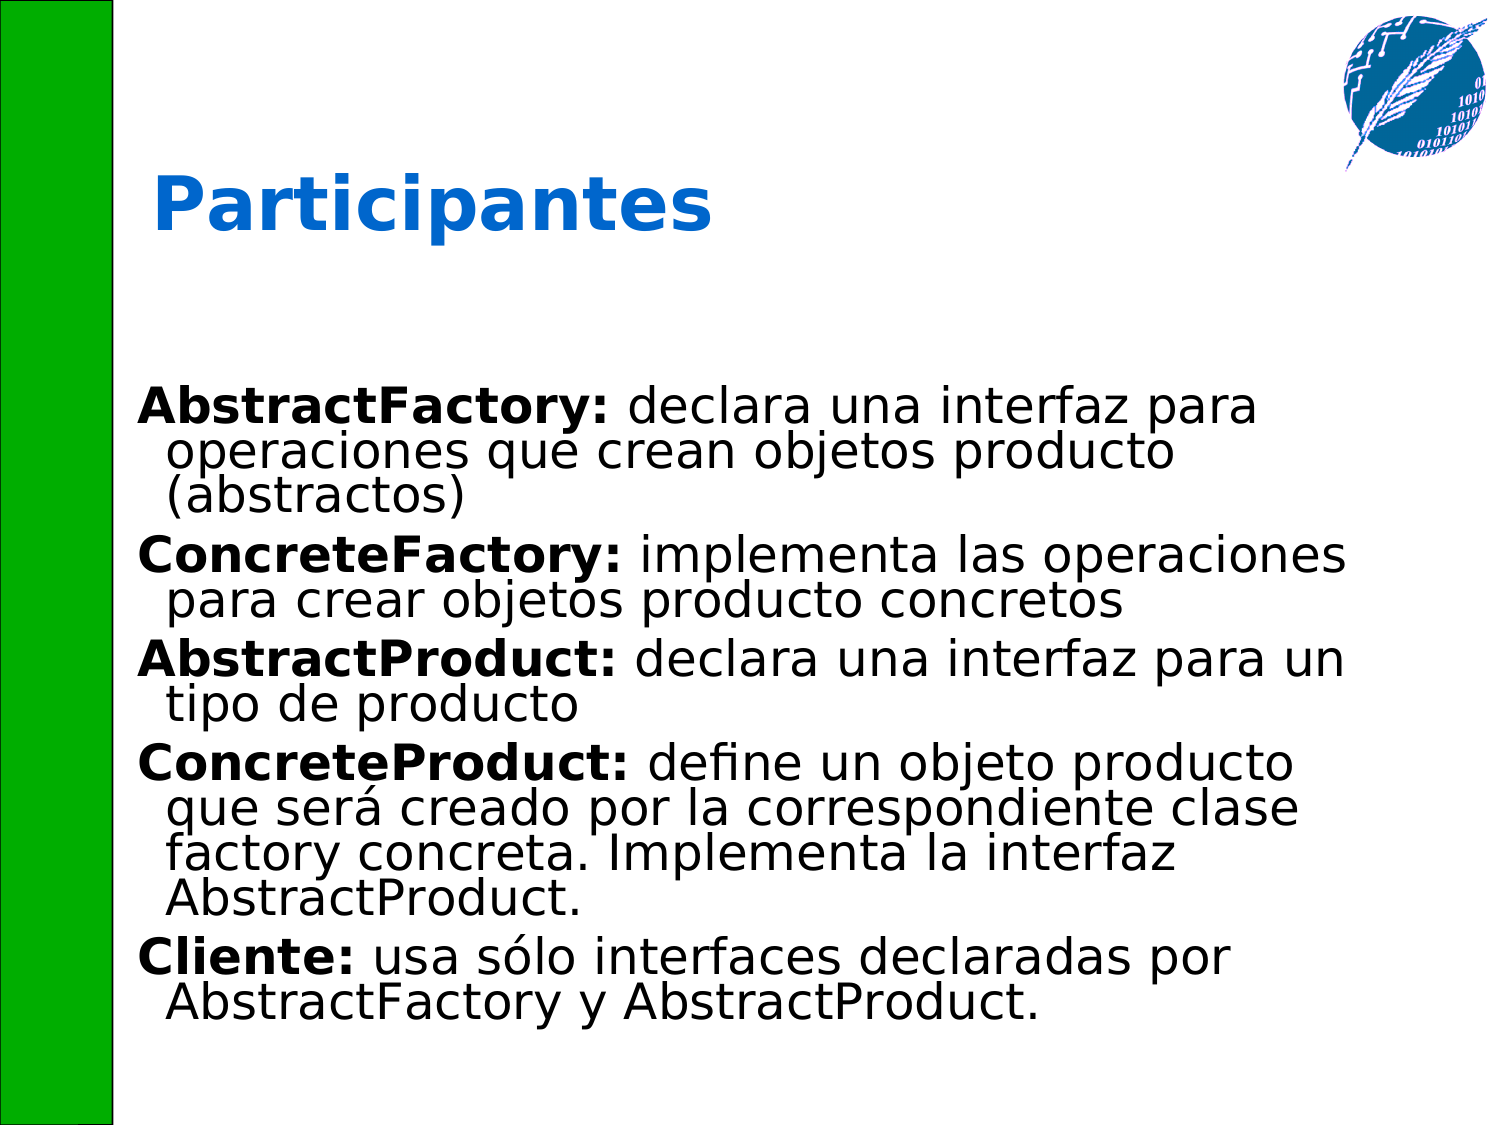

# Participantes
AbstractFactory: declara una interfaz para operaciones que crean objetos producto (abstractos)
ConcreteFactory: implementa las operaciones para crear objetos producto concretos
AbstractProduct: declara una interfaz para un tipo de producto
ConcreteProduct: define un objeto producto que será creado por la correspondiente clase factory concreta. Implementa la interfaz AbstractProduct.
Cliente: usa sólo interfaces declaradas por AbstractFactory y AbstractProduct.